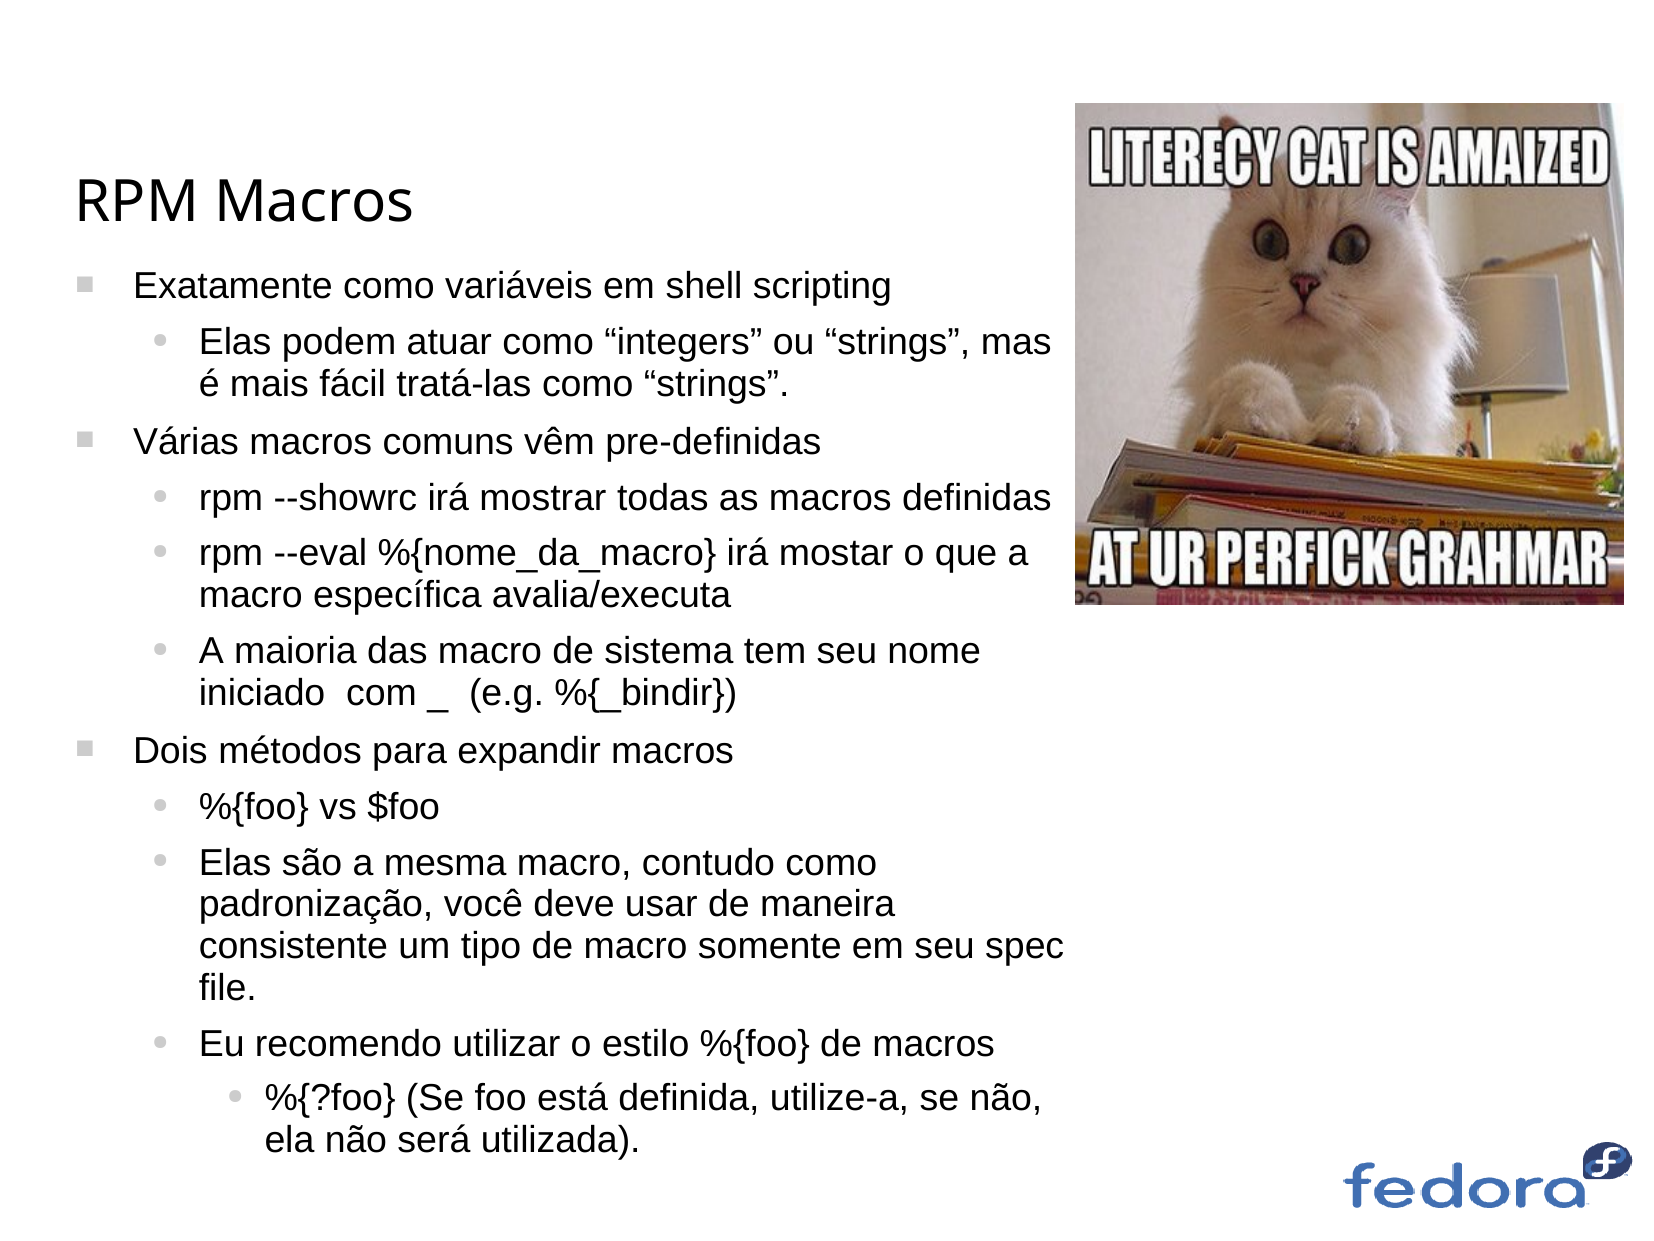

# RPM Macros
Exatamente como variáveis em shell scripting
Elas podem atuar como “integers” ou “strings”, mas é mais fácil tratá-las como “strings”.
Várias macros comuns vêm pre-definidas
rpm --showrc irá mostrar todas as macros definidas
rpm --eval %{nome_da_macro} irá mostar o que a macro específica avalia/executa
A maioria das macro de sistema tem seu nome iniciado com _ (e.g. %{_bindir})
Dois métodos para expandir macros
%{foo} vs $foo
Elas são a mesma macro, contudo como padronização, você deve usar de maneira consistente um tipo de macro somente em seu spec file.
Eu recomendo utilizar o estilo %{foo} de macros
%{?foo} (Se foo está definida, utilize-a, se não, ela não será utilizada).